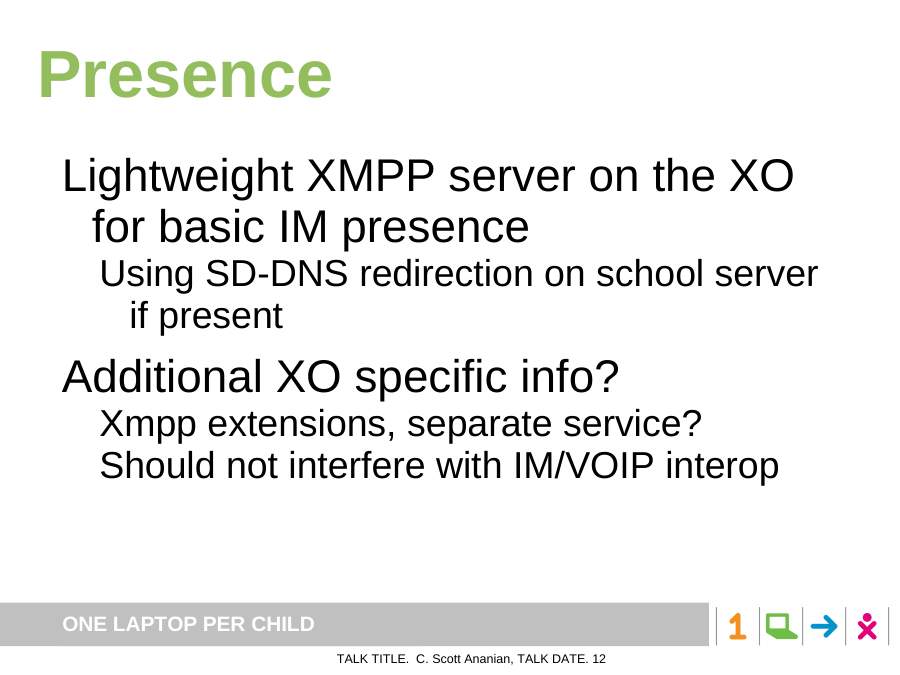

# Presence
Lightweight XMPP server on the XO for basic IM presence
Using SD-DNS redirection on school server if present
Additional XO specific info?
Xmpp extensions, separate service?
Should not interfere with IM/VOIP interop